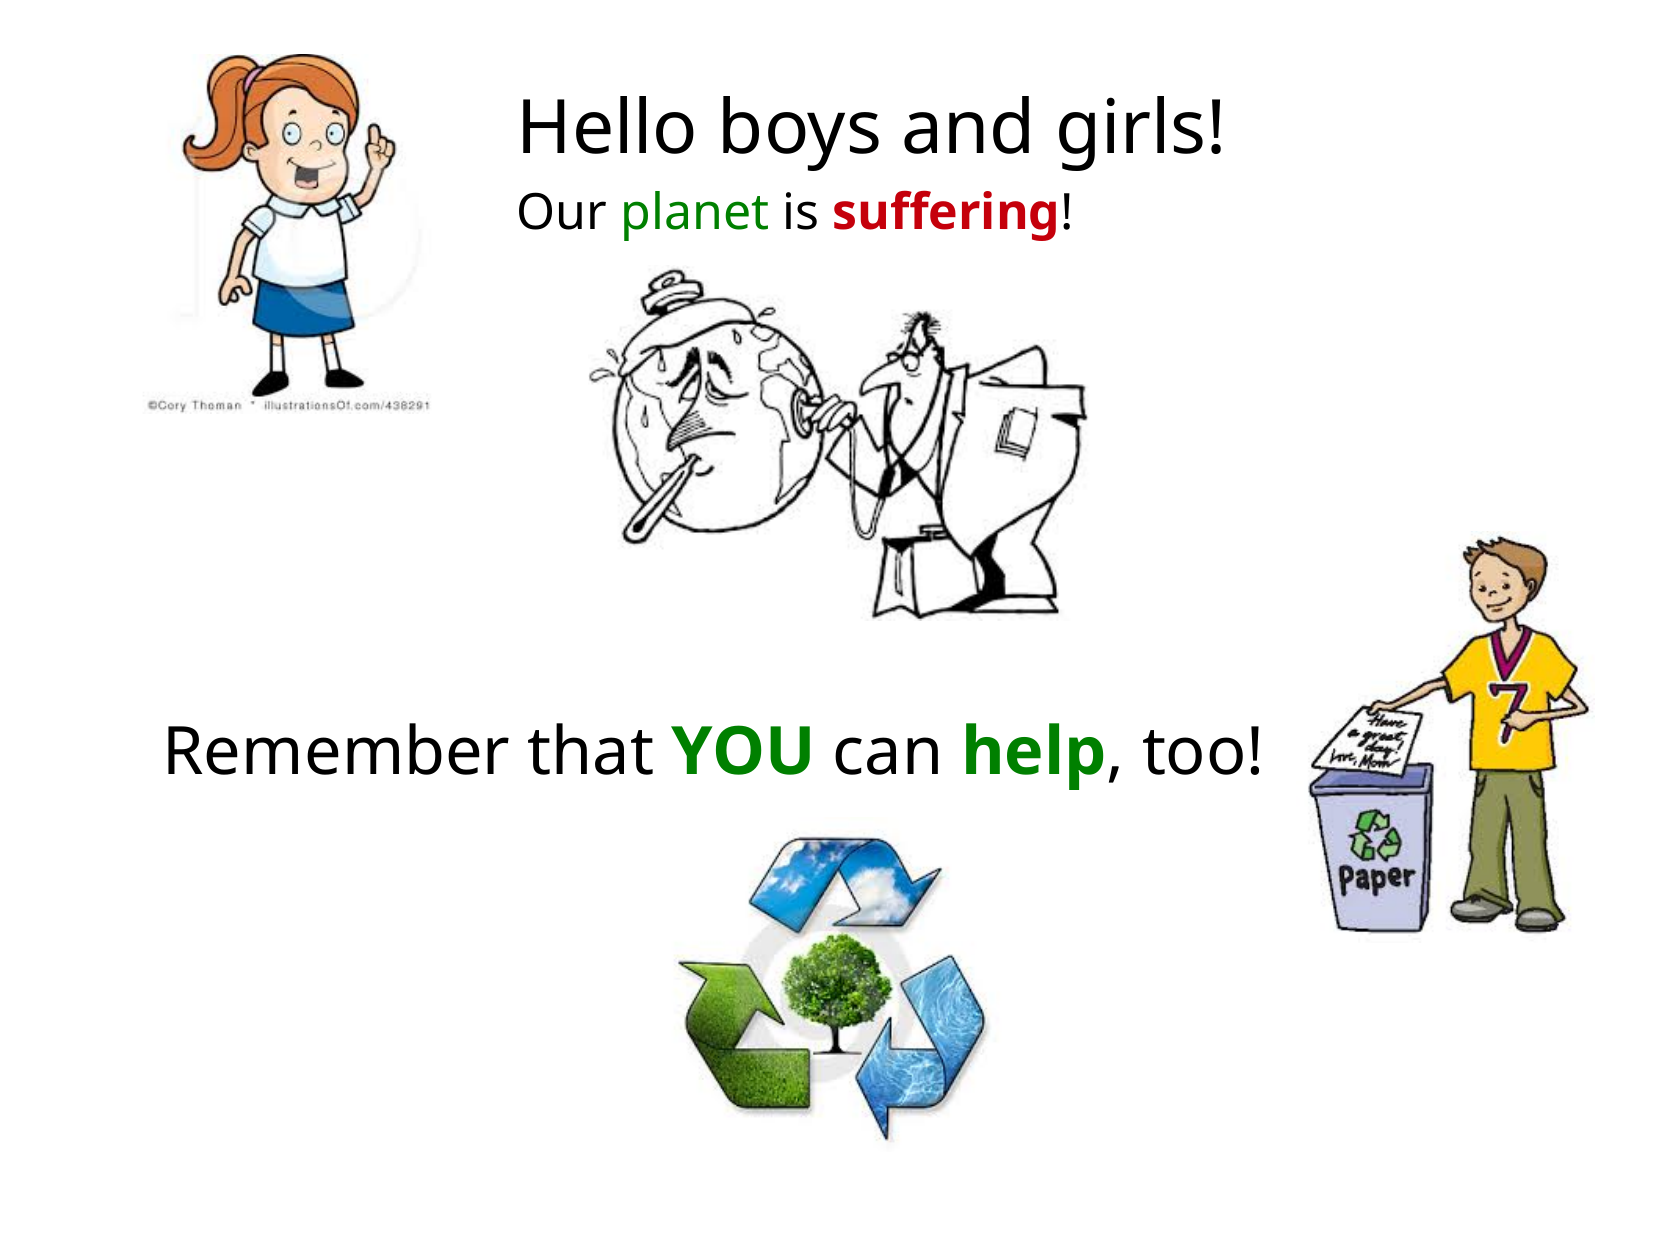

Hello boys and girls!
Our planet is suffering!
Remember that YOU can help, too!